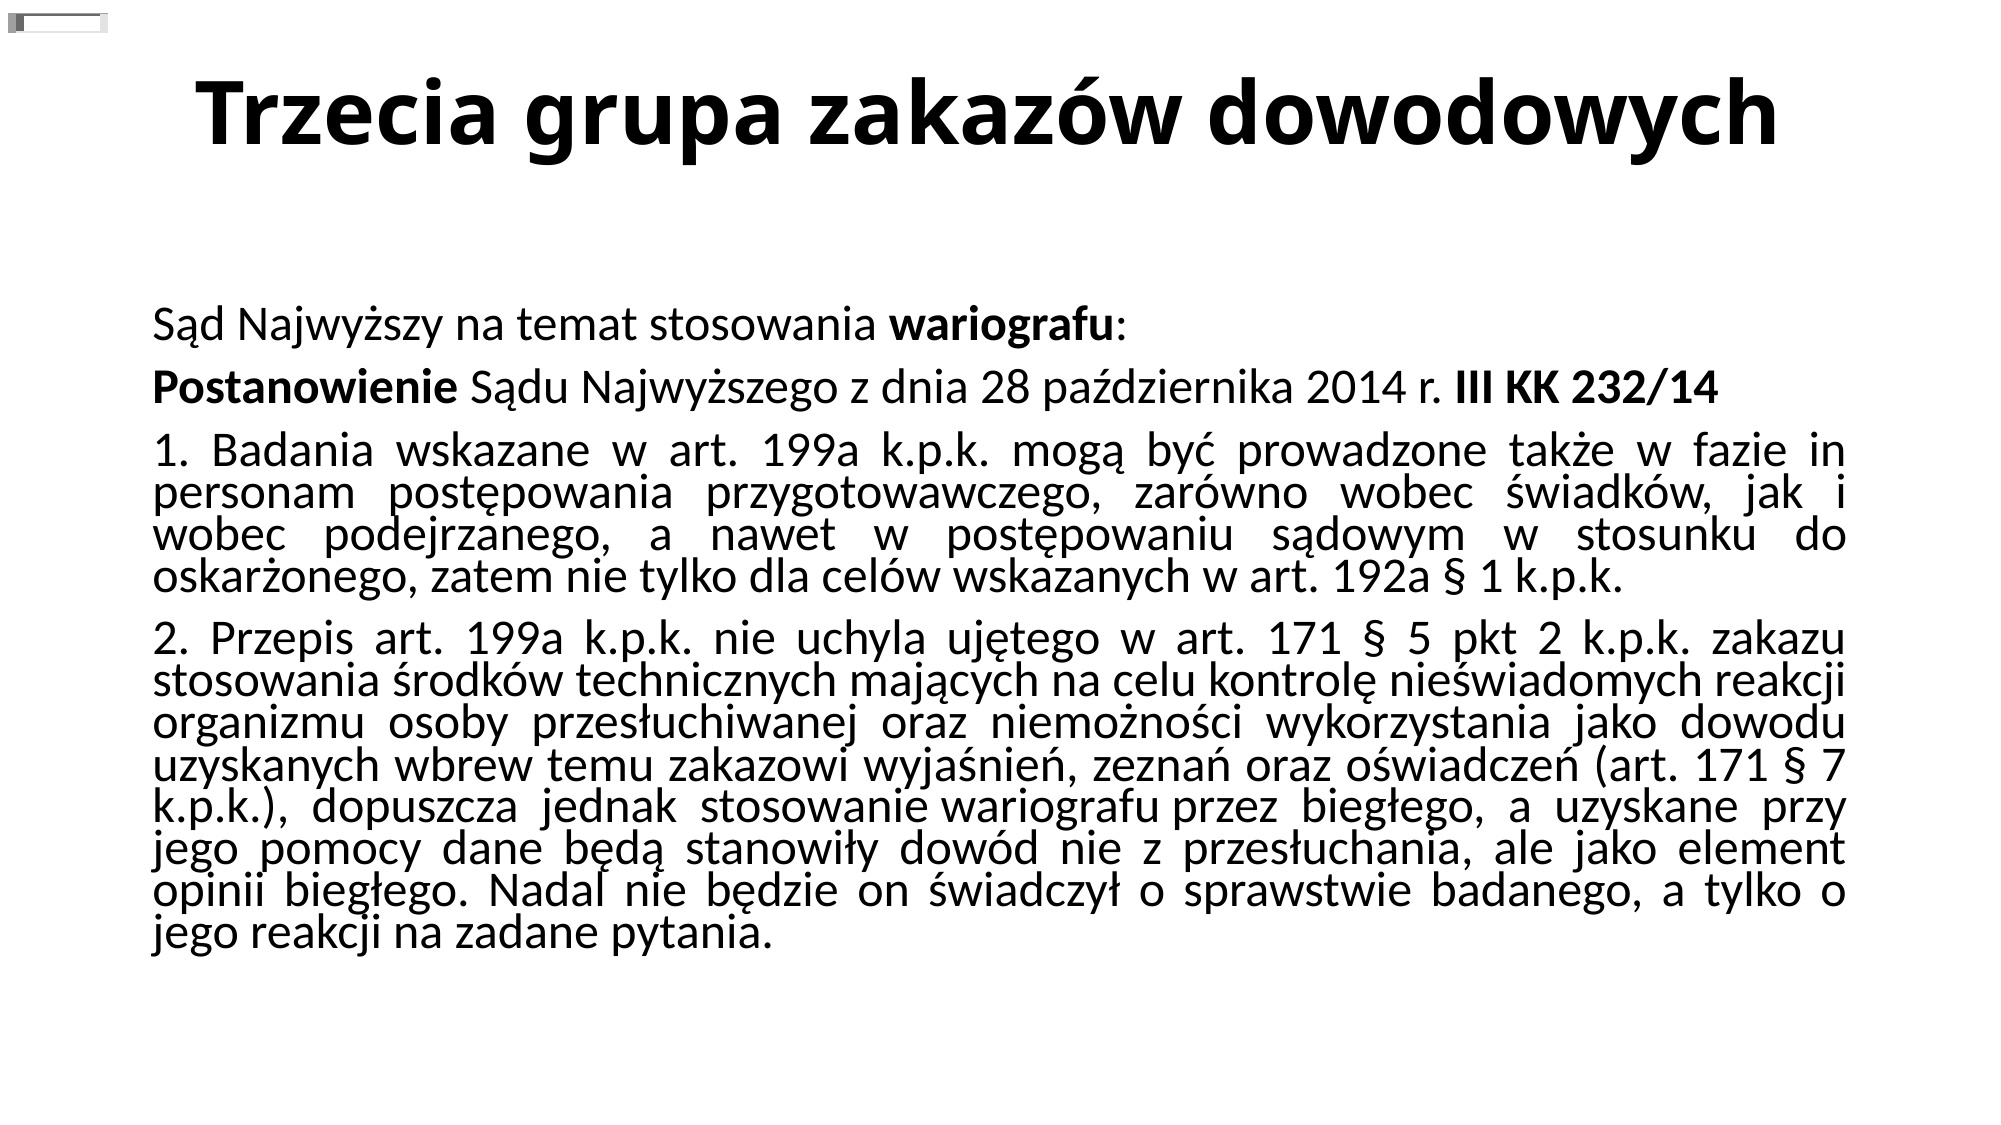

# Trzecia grupa zakazów dowodowych
Sąd Najwyższy na temat stosowania wariografu:
Postanowienie Sądu Najwyższego z dnia 28 października 2014 r. III KK 232/14
1. Badania wskazane w art. 199a k.p.k. mogą być prowadzone także w fazie in personam postępowania przygotowawczego, zarówno wobec świadków, jak i wobec podejrzanego, a nawet w postępowaniu sądowym w stosunku do oskarżonego, zatem nie tylko dla celów wskazanych w art. 192a § 1 k.p.k.
2. Przepis art. 199a k.p.k. nie uchyla ujętego w art. 171 § 5 pkt 2 k.p.k. zakazu stosowania środków technicznych mających na celu kontrolę nieświadomych reakcji organizmu osoby przesłuchiwanej oraz niemożności wykorzystania jako dowodu uzyskanych wbrew temu zakazowi wyjaśnień, zeznań oraz oświadczeń (art. 171 § 7 k.p.k.), dopuszcza jednak stosowanie wariografu przez biegłego, a uzyskane przy jego pomocy dane będą stanowiły dowód nie z przesłuchania, ale jako element opinii biegłego. Nadal nie będzie on świadczył o sprawstwie badanego, a tylko o jego reakcji na zadane pytania.